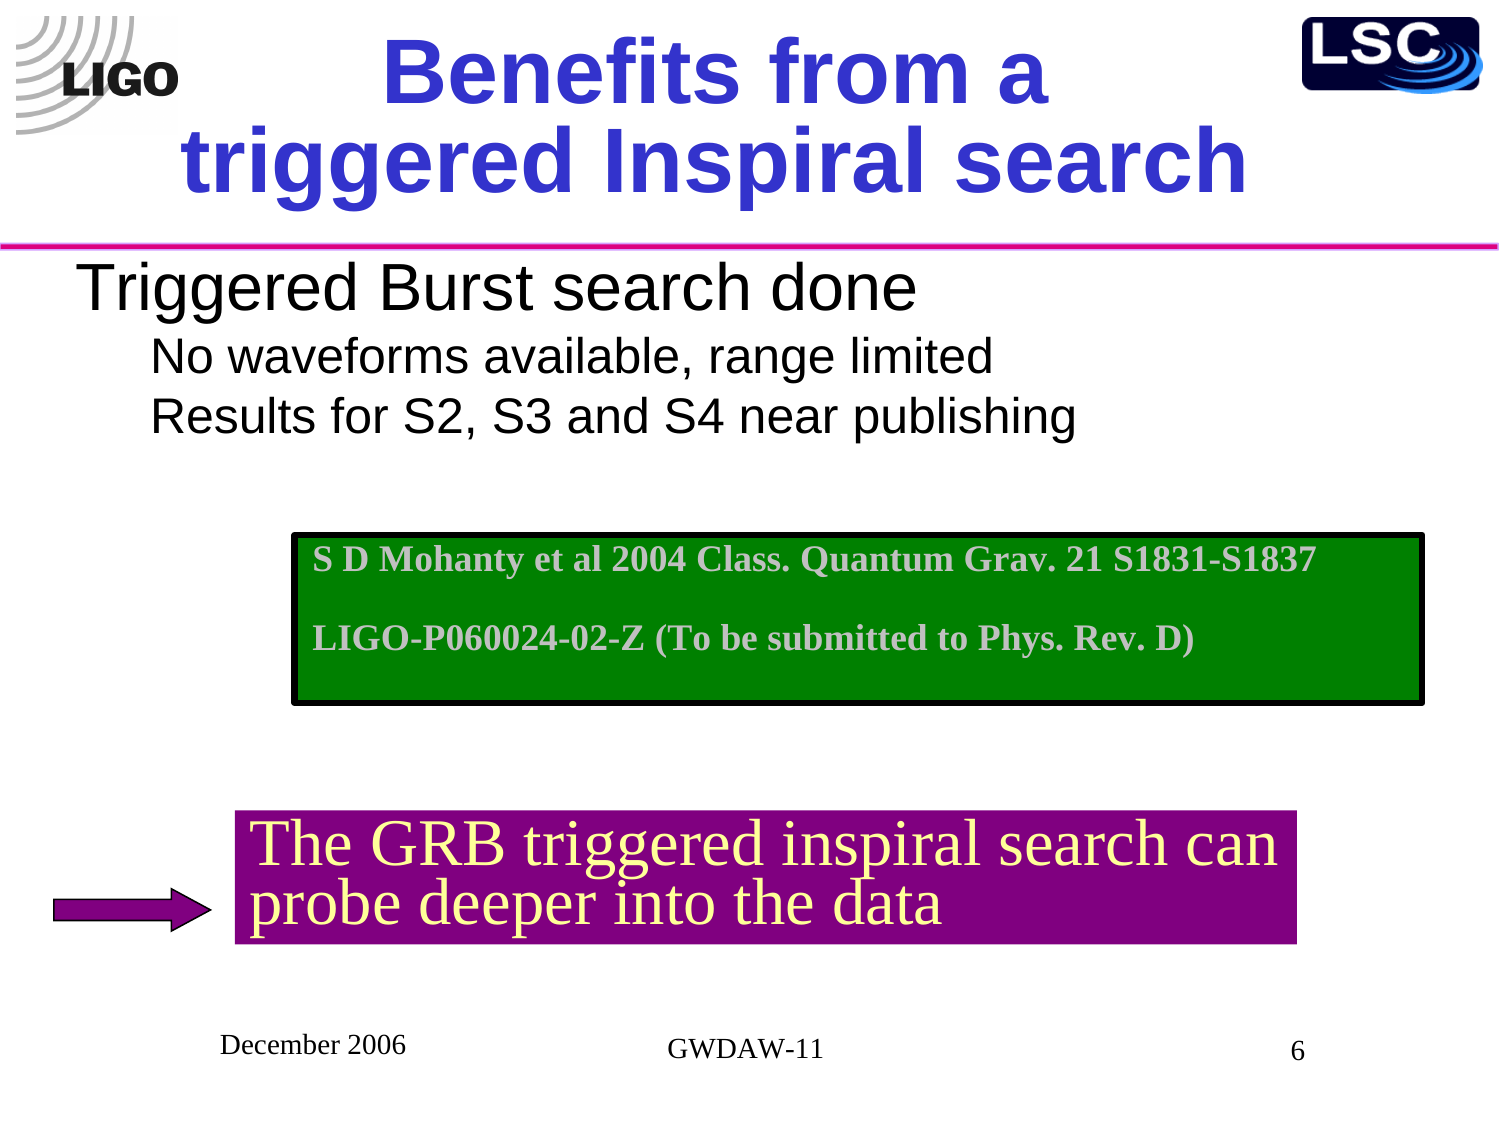

Benefits from a triggered Inspiral search
# Triggered Burst search done
No waveforms available, range limited
Results for S2, S3 and S4 near publishing
S D Mohanty et al 2004 Class. Quantum Grav. 21 S1831-S1837
LIGO-P060024-02-Z (To be submitted to Phys. Rev. D)
The GRB triggered inspiral search can probe deeper into the data
December 2006
GWDAW-11
6